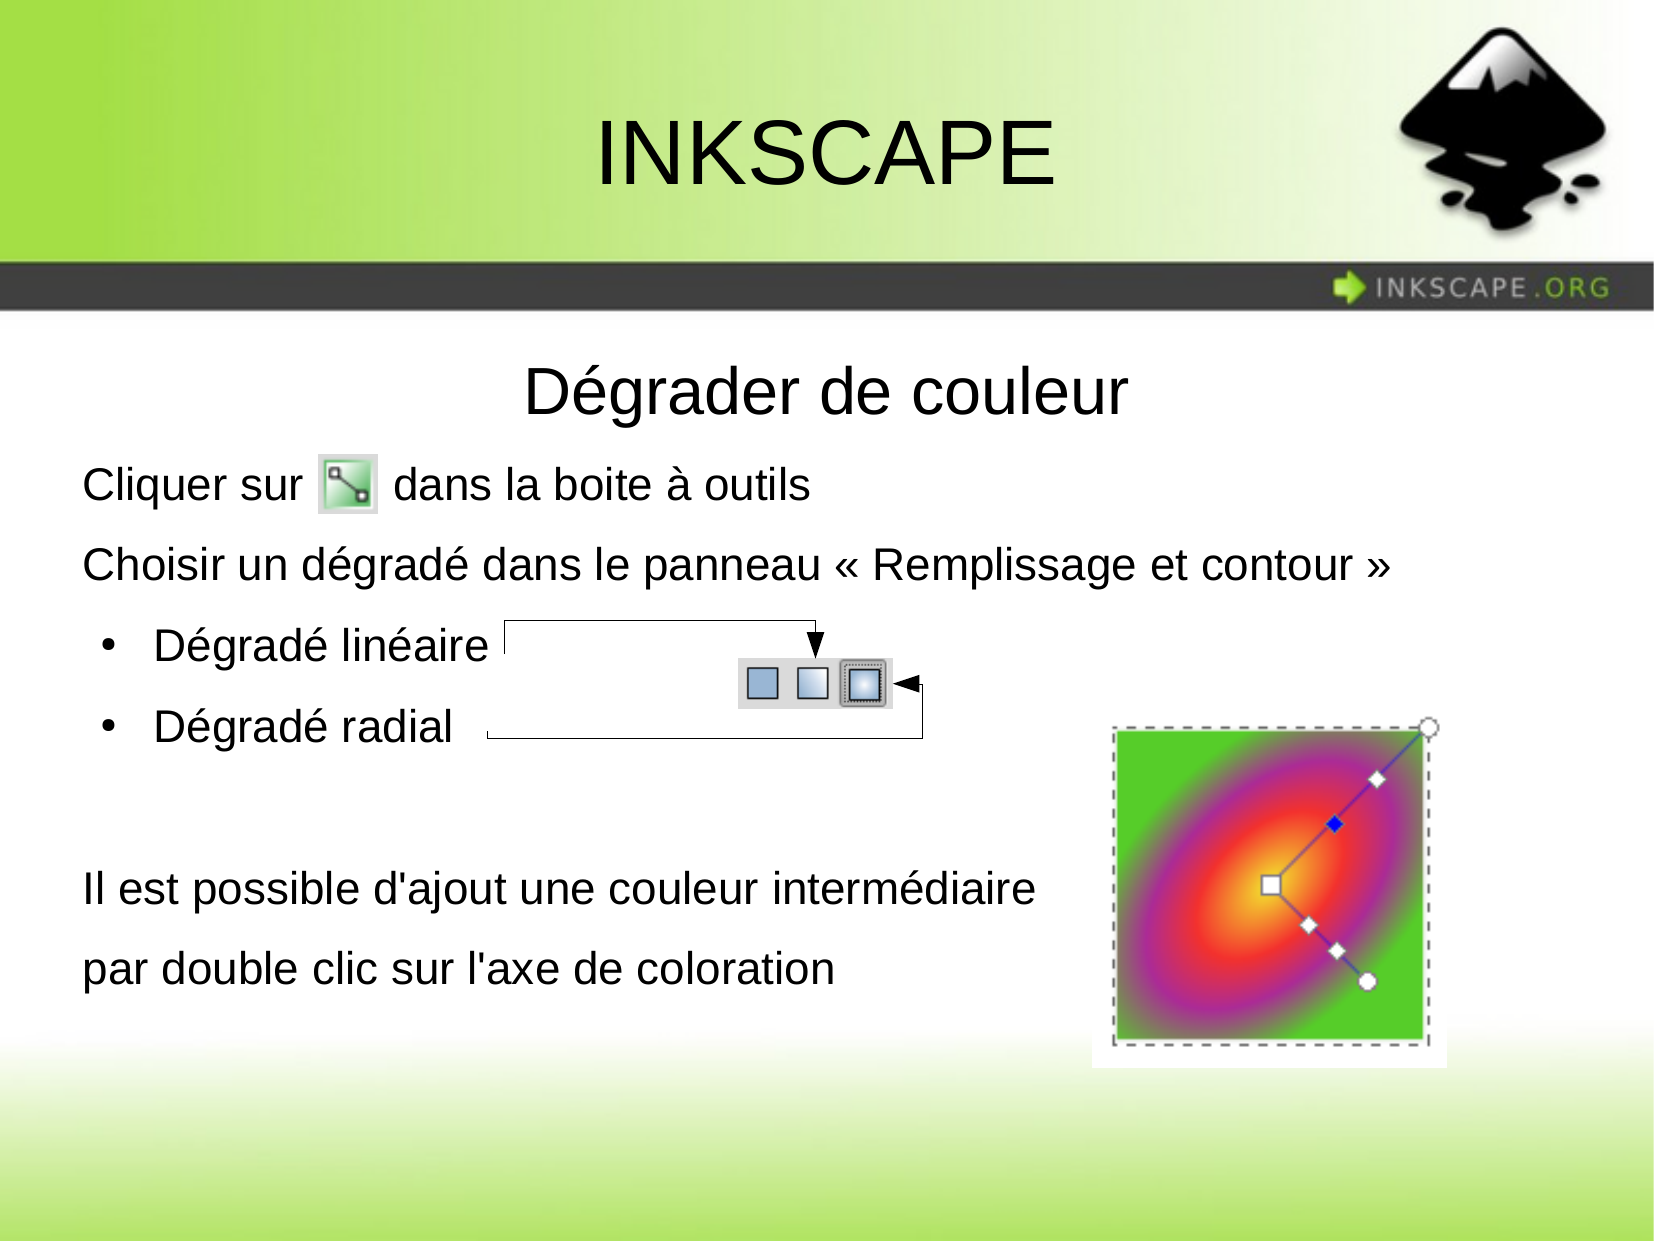

# INKSCAPE
Dégrader de couleur
Cliquer sur dans la boite à outils
Choisir un dégradé dans le panneau « Remplissage et contour »
Dégradé linéaire
Dégradé radial
Il est possible d'ajout une couleur intermédiaire
par double clic sur l'axe de coloration